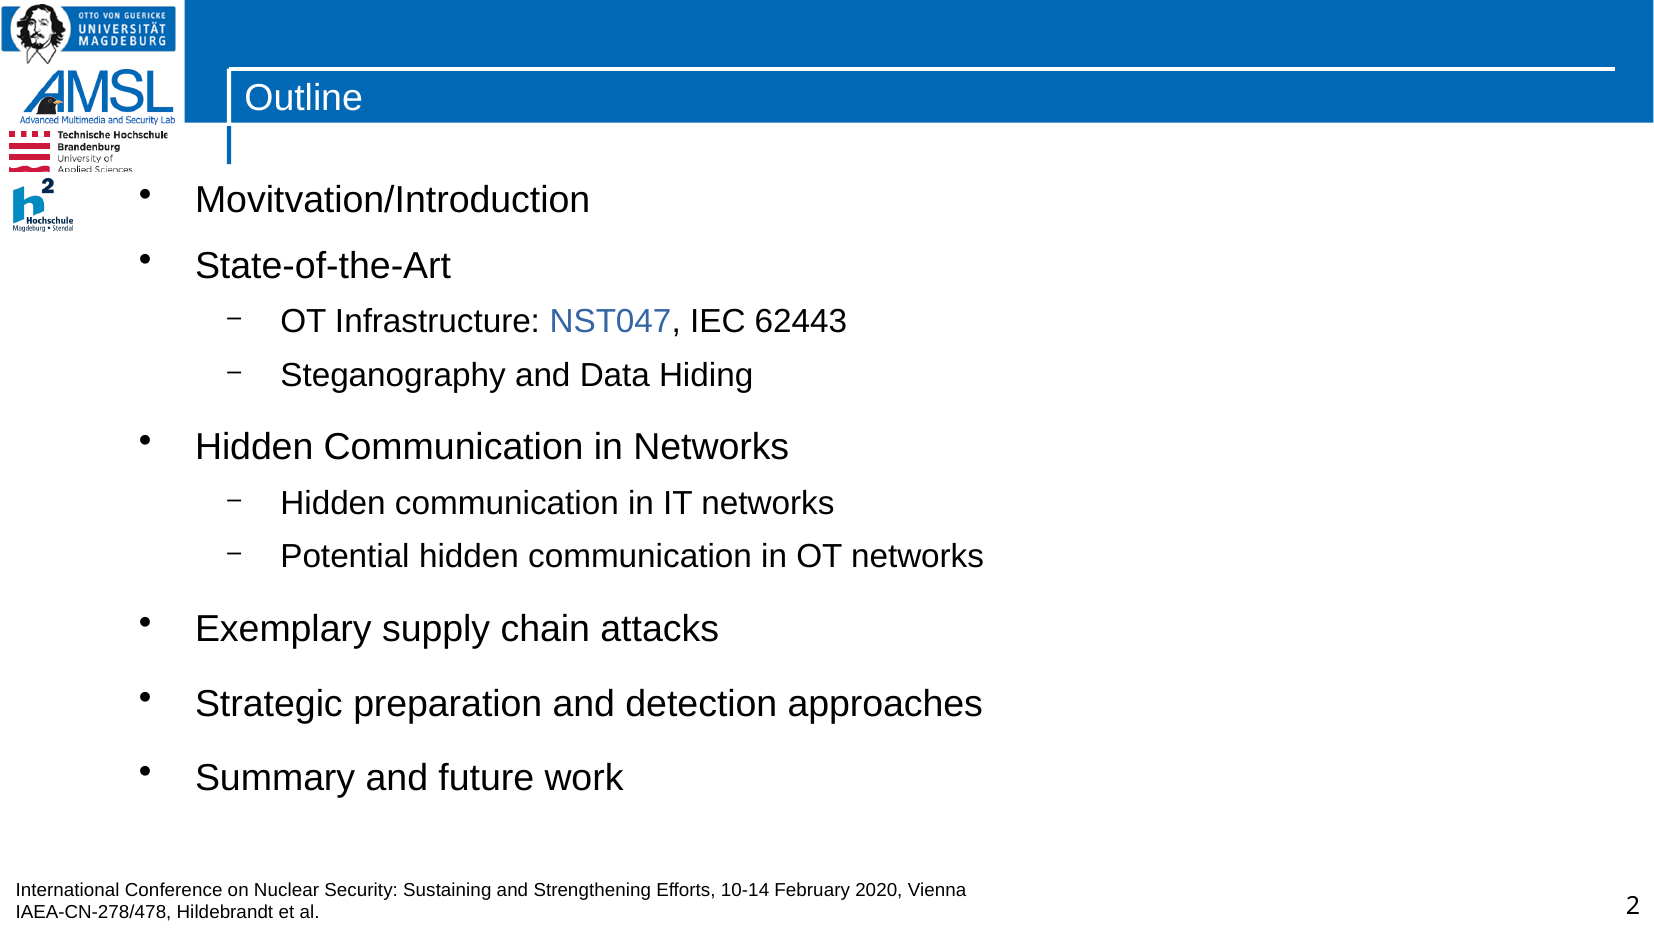

# Outline
Movitvation/Introduction
State-of-the-Art
OT Infrastructure: NST047, IEC 62443
Steganography and Data Hiding
Hidden Communication in Networks
Hidden communication in IT networks
Potential hidden communication in OT networks
Exemplary supply chain attacks
Strategic preparation and detection approaches
Summary and future work